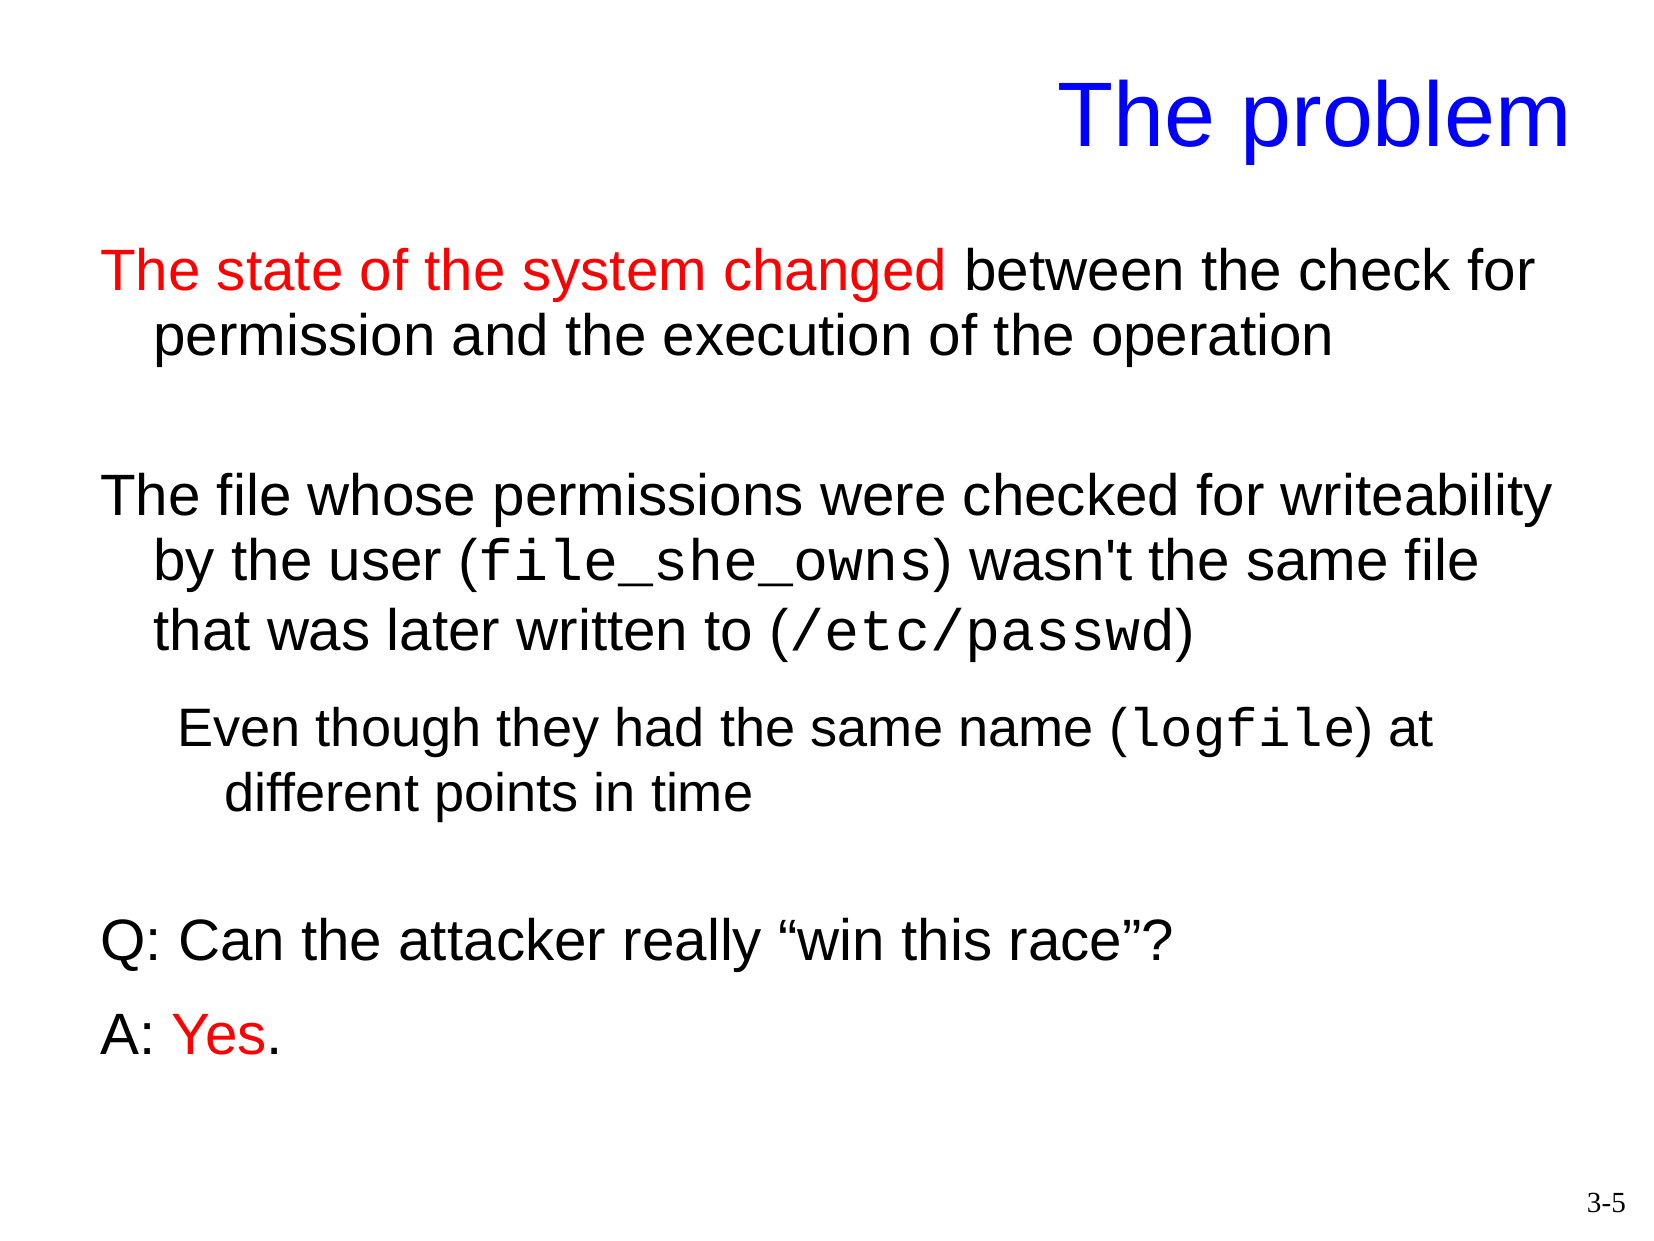

# The problem
The state of the system changed between the check for permission and the execution of the operation
The file whose permissions were checked for writeability by the user (file_she_owns) wasn't the same file that was later written to (/etc/passwd)
Even though they had the same name (logfile) at different points in time
Q: Can the attacker really “win this race”?
A: Yes.